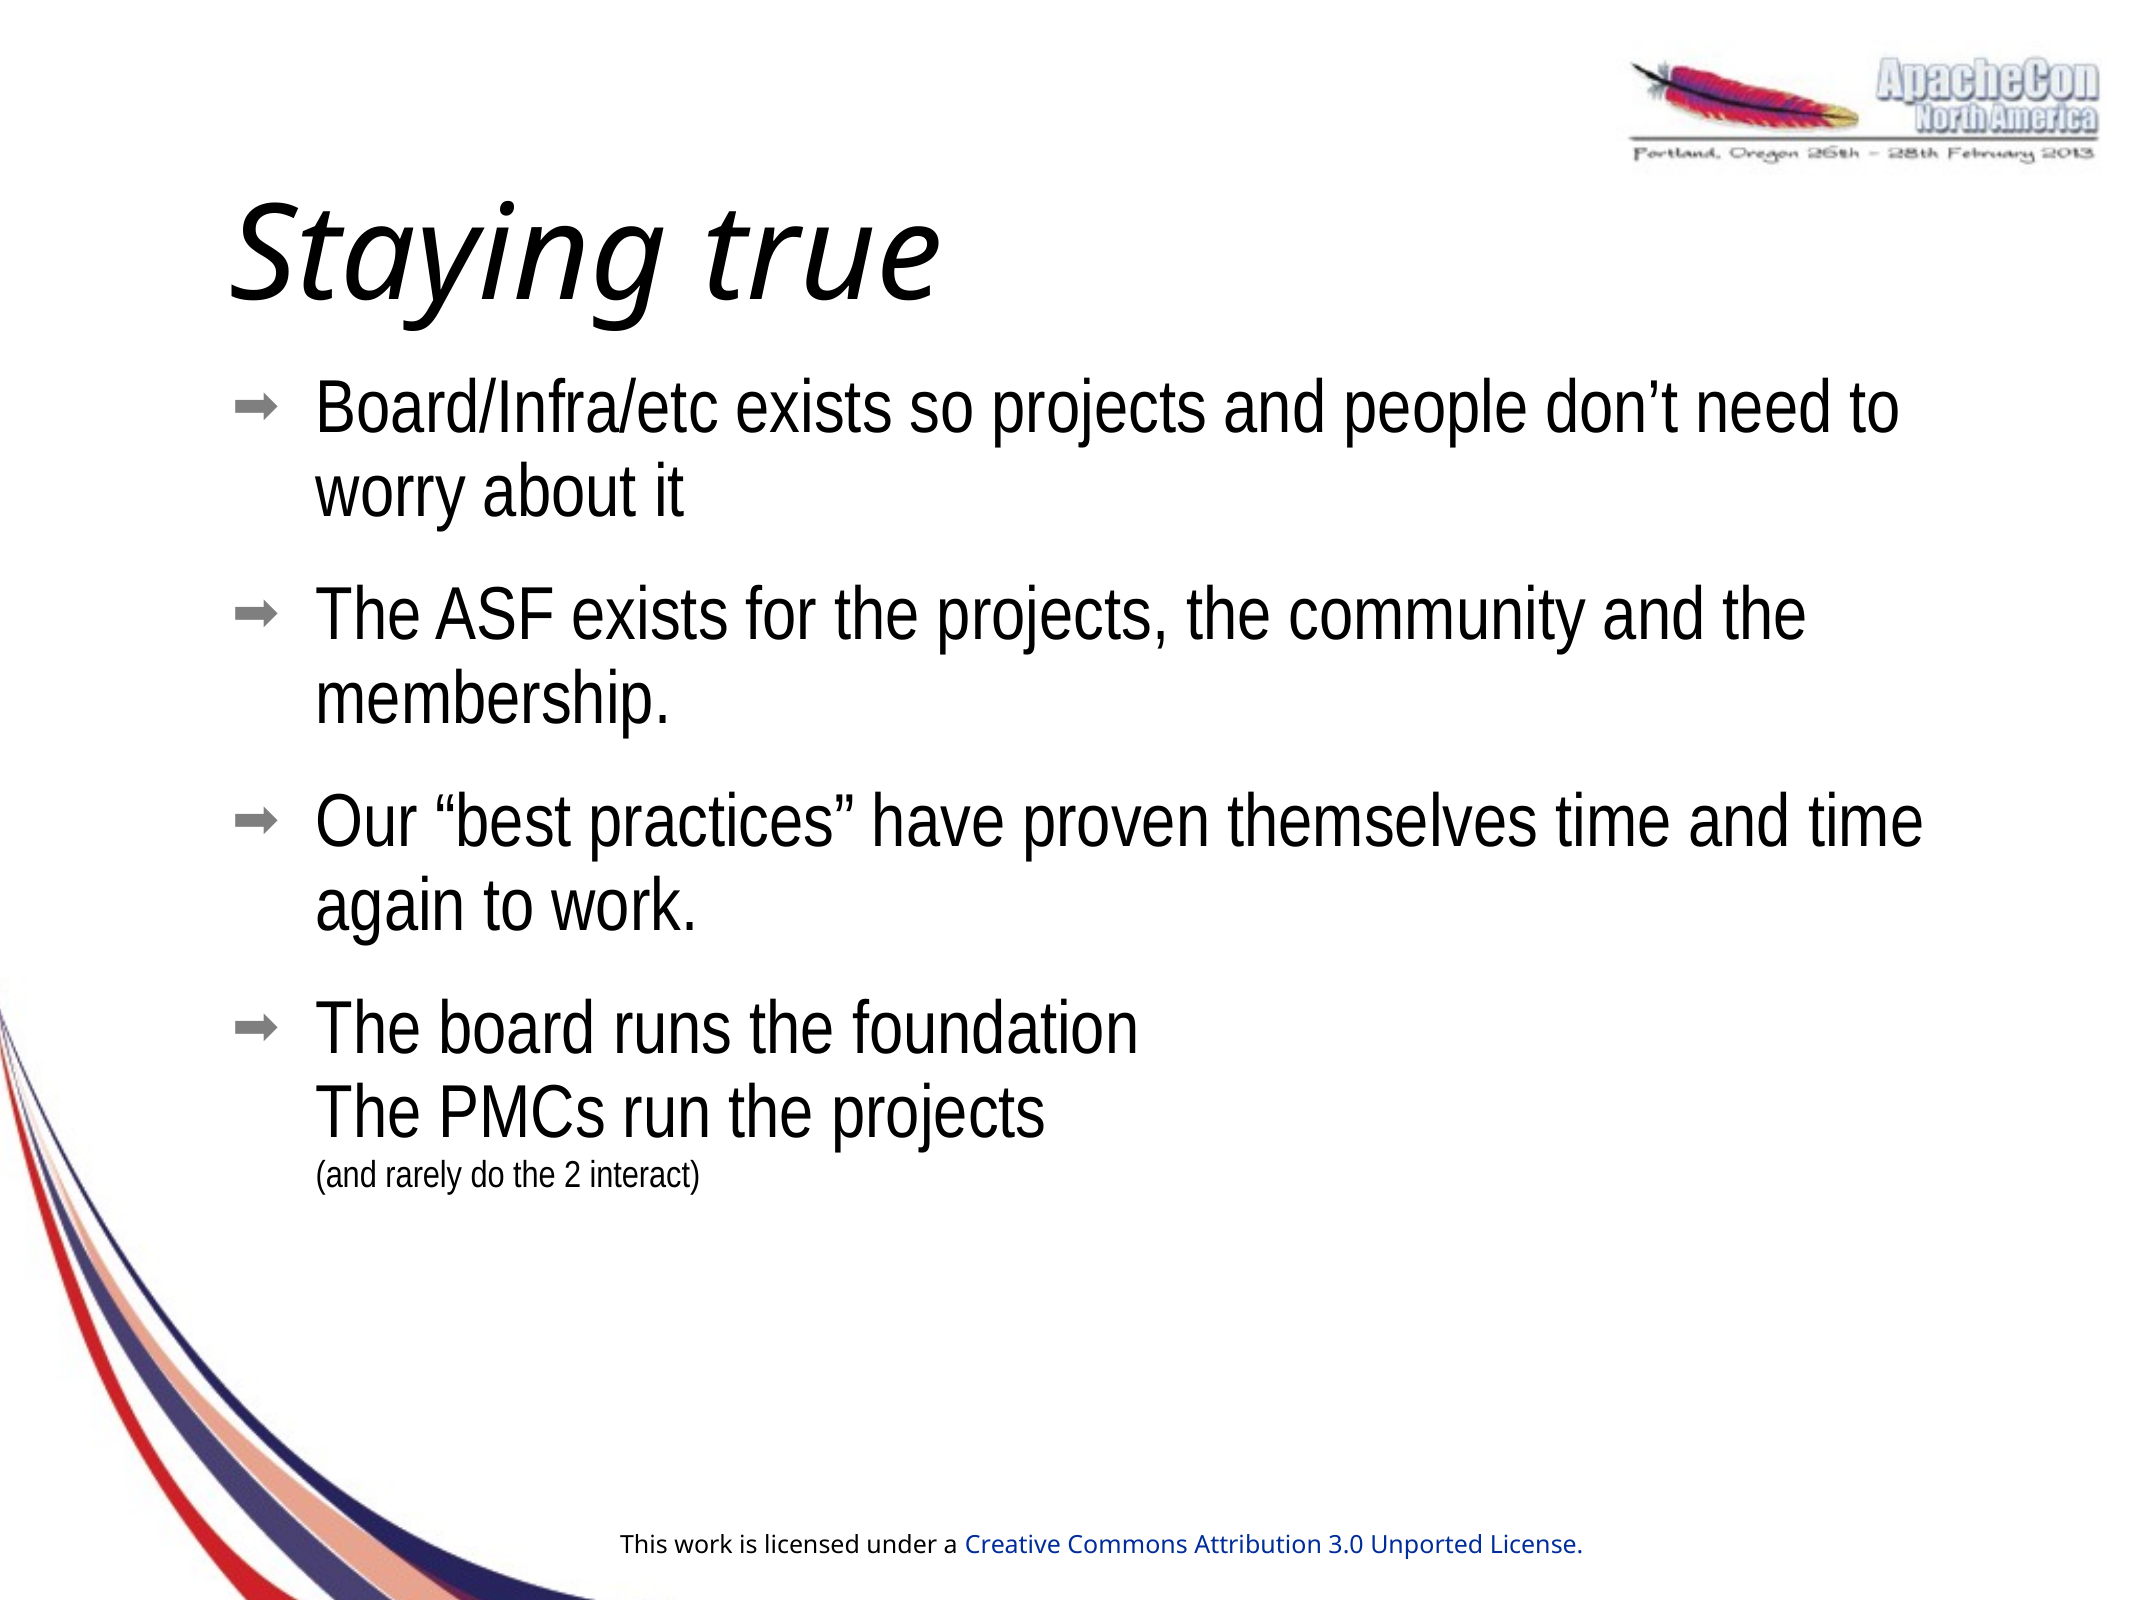

# Staying true
Board/Infra/etc exists so projects and people don’t need to worry about it
The ASF exists for the projects, the community and the membership.
Our “best practices” have proven themselves time and time again to work.
The board runs the foundation
The PMCs run the projects
(and rarely do the 2 interact)
This work is licensed under a Creative Commons Attribution 3.0 Unported License.